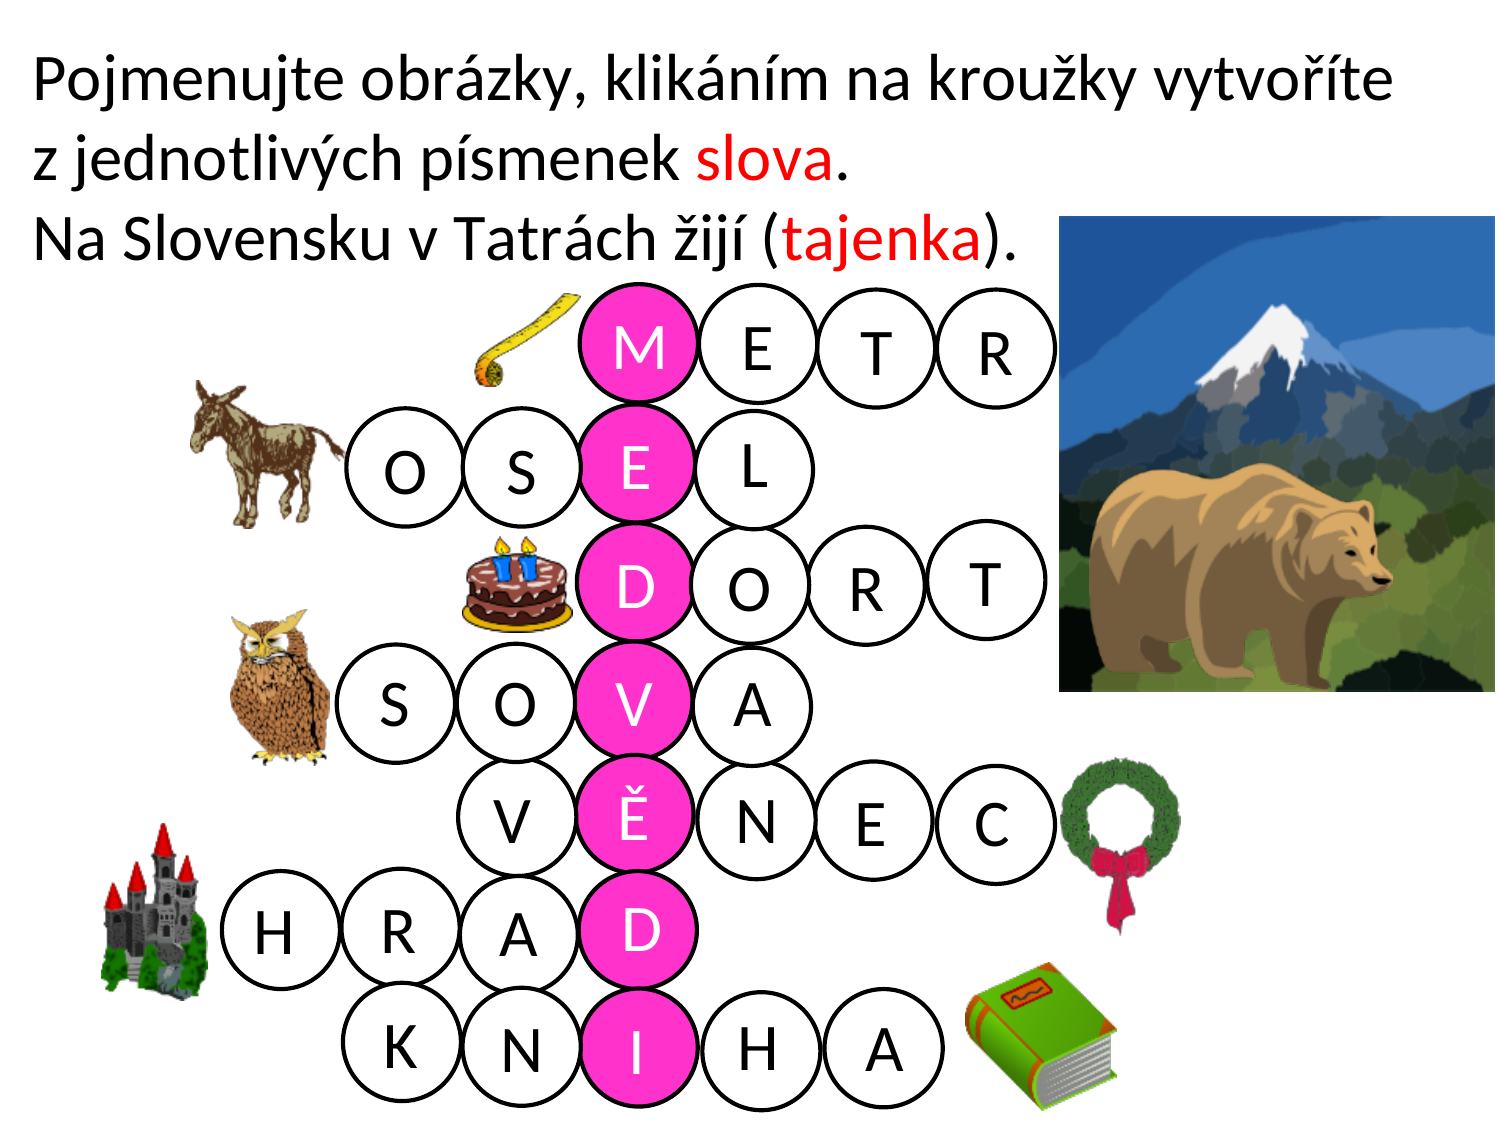

Pojmenujte obrázky, klikáním na kroužky vytvoříte
z jednotlivých písmenek slova.
Na Slovensku v Tatrách žijí (tajenka).
M
E
T
R
E
O
S
L
D
O
T
R
S
V
A
O
Ě
V
N
E
C
D
R
H
A
K
H
A
N
I